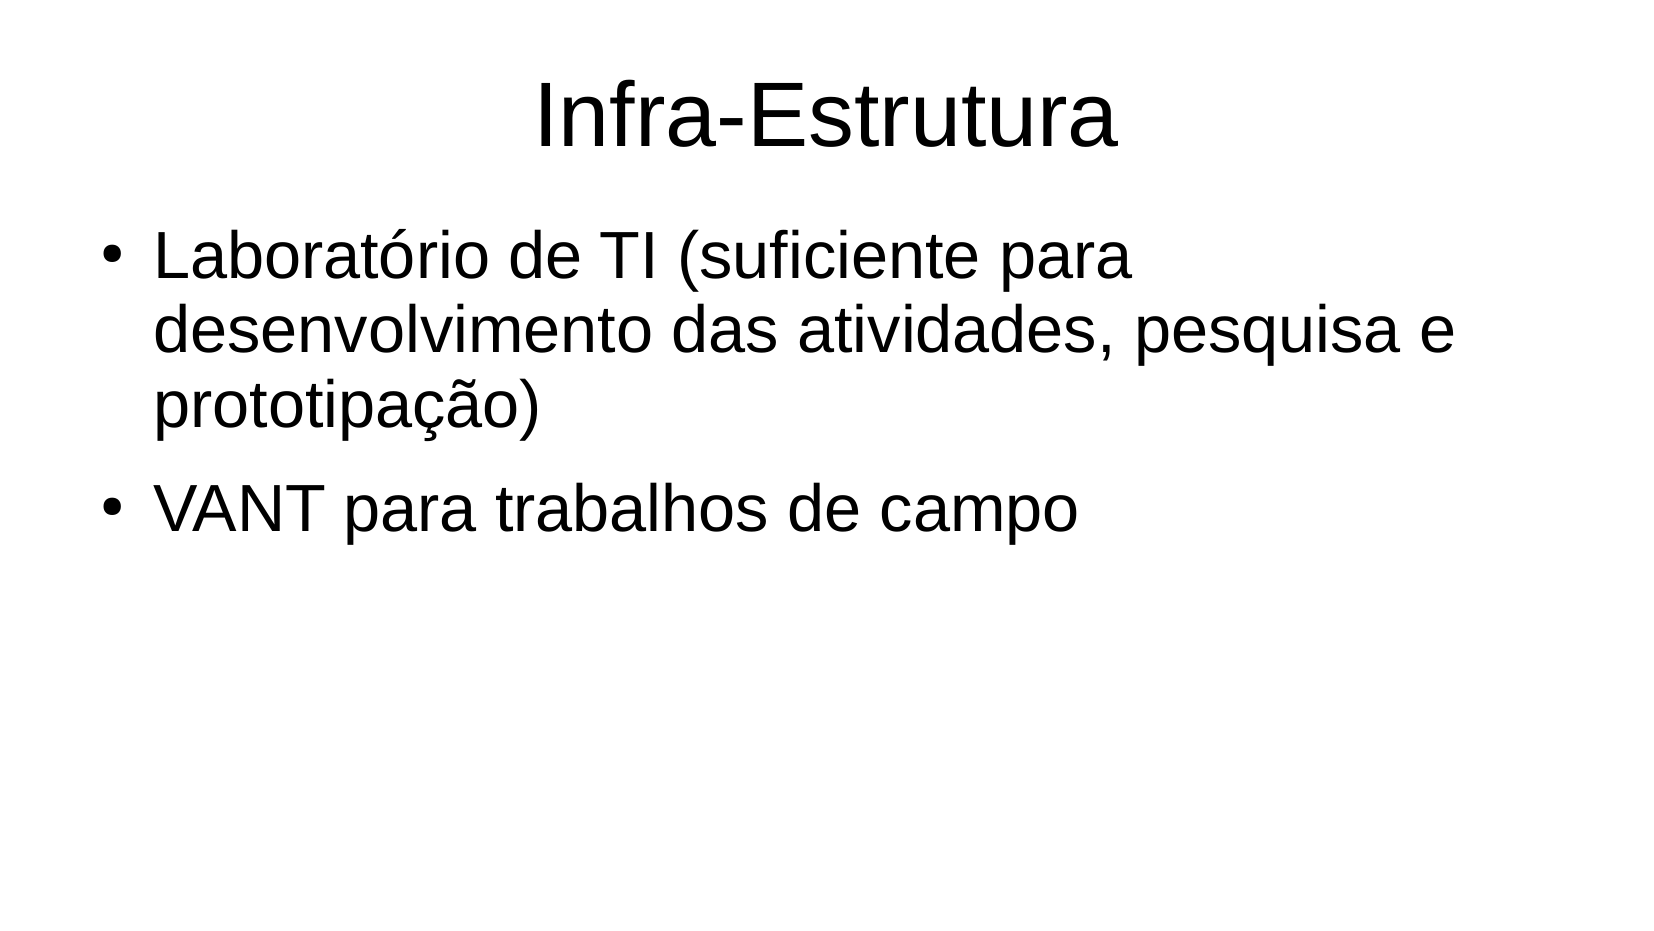

# Infra-Estrutura
Laboratório de TI (suficiente para desenvolvimento das atividades, pesquisa e prototipação)
VANT para trabalhos de campo